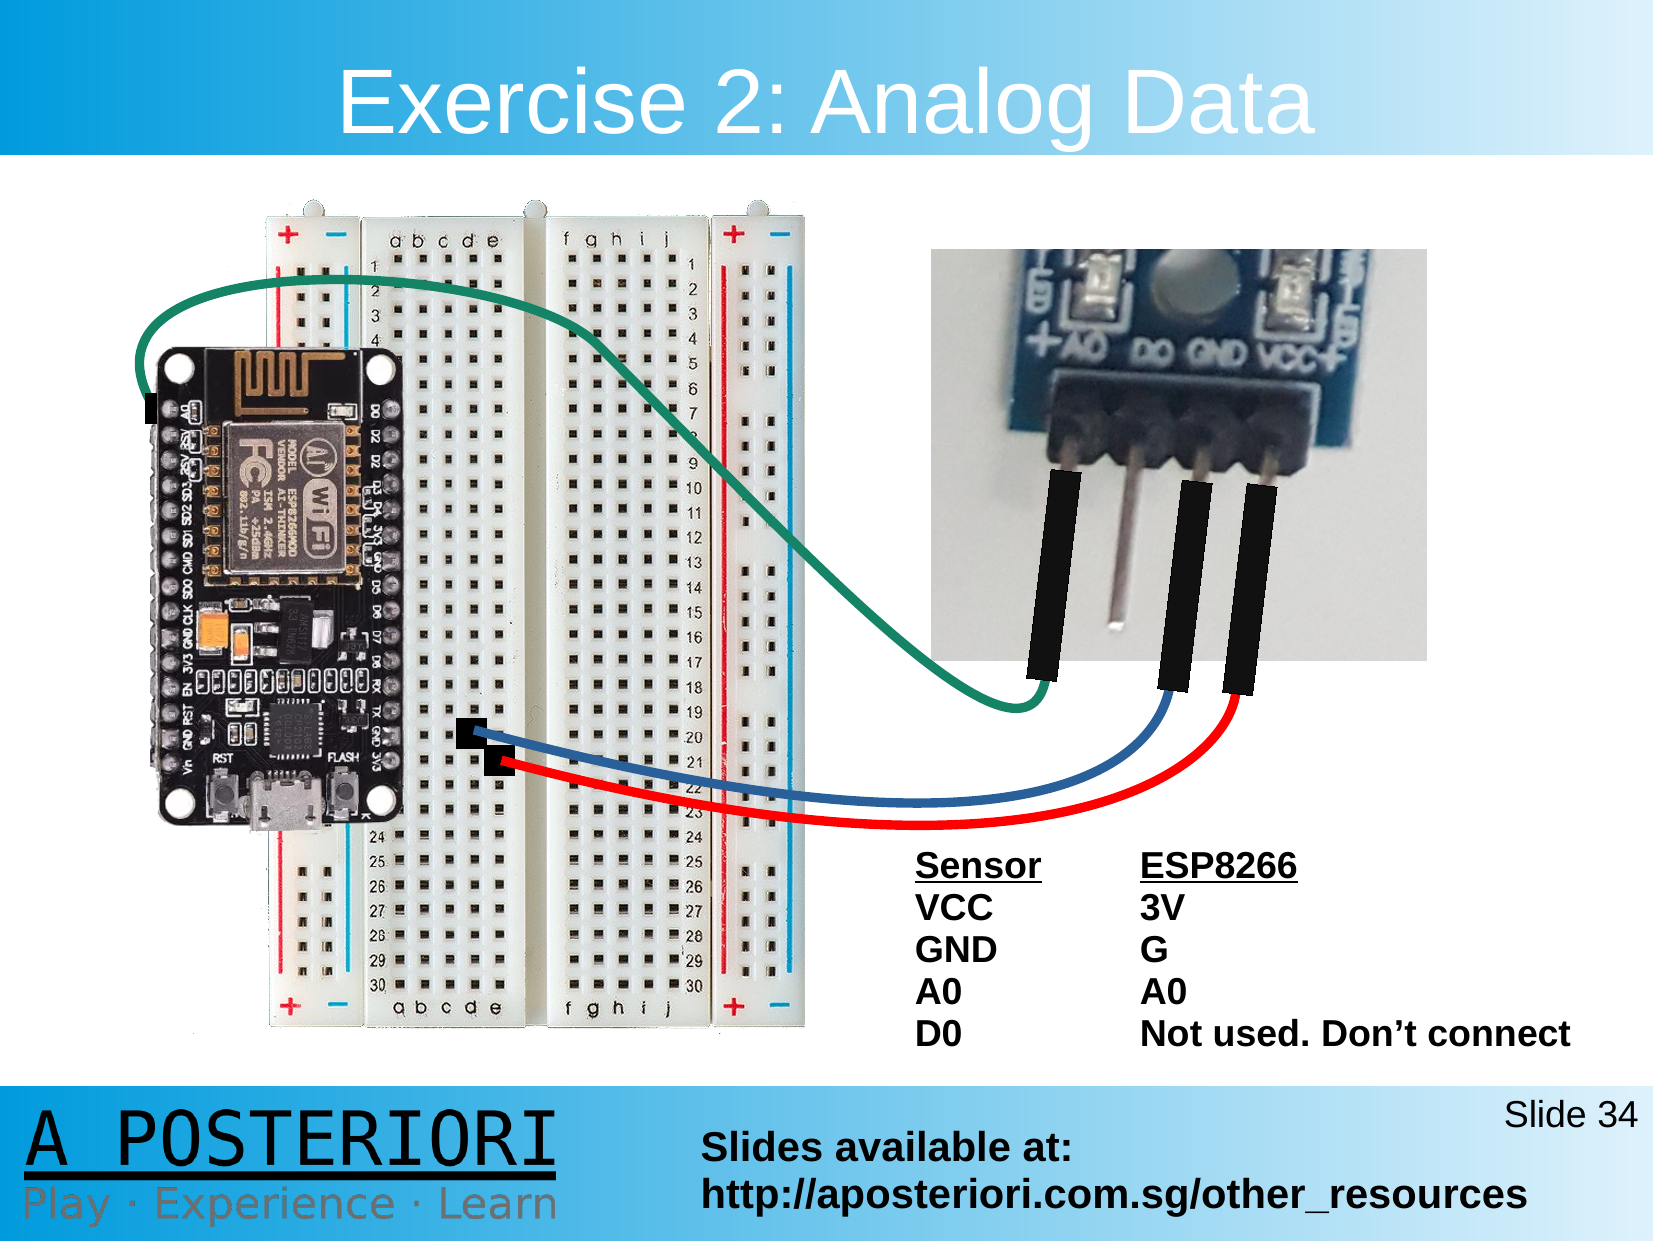

# Exercise 2: Analog Data
Sensor		ESP8266
VCC		3V
GND		G
A0			A0
D0			Not used. Don’t connect